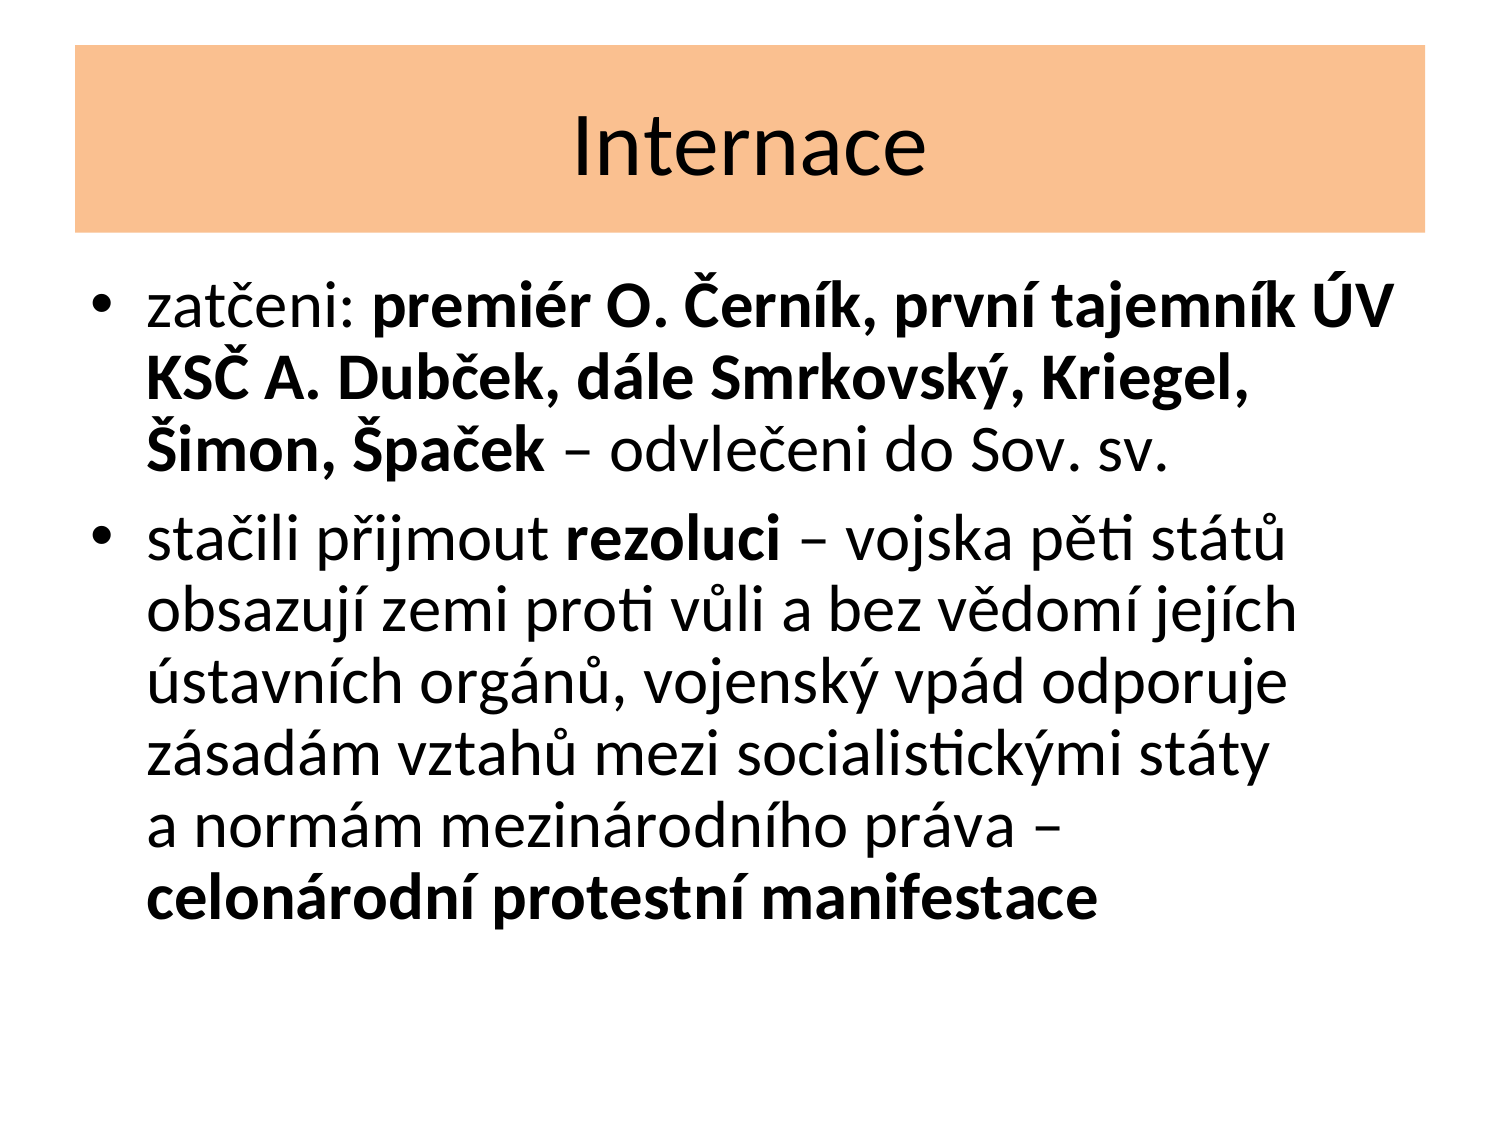

# Internace
zatčeni: premiér O. Černík, první tajemník ÚV KSČ A. Dubček, dále Smrkovský, Kriegel, Šimon, Špaček – odvlečeni do Sov. sv.
stačili přijmout rezoluci – vojska pěti států obsazují zemi proti vůli a bez vědomí jejích ústavních orgánů, vojenský vpád odporuje zásadám vztahů mezi socialistickými státy
a normám mezinárodního práva – celonárodní protestní manifestace